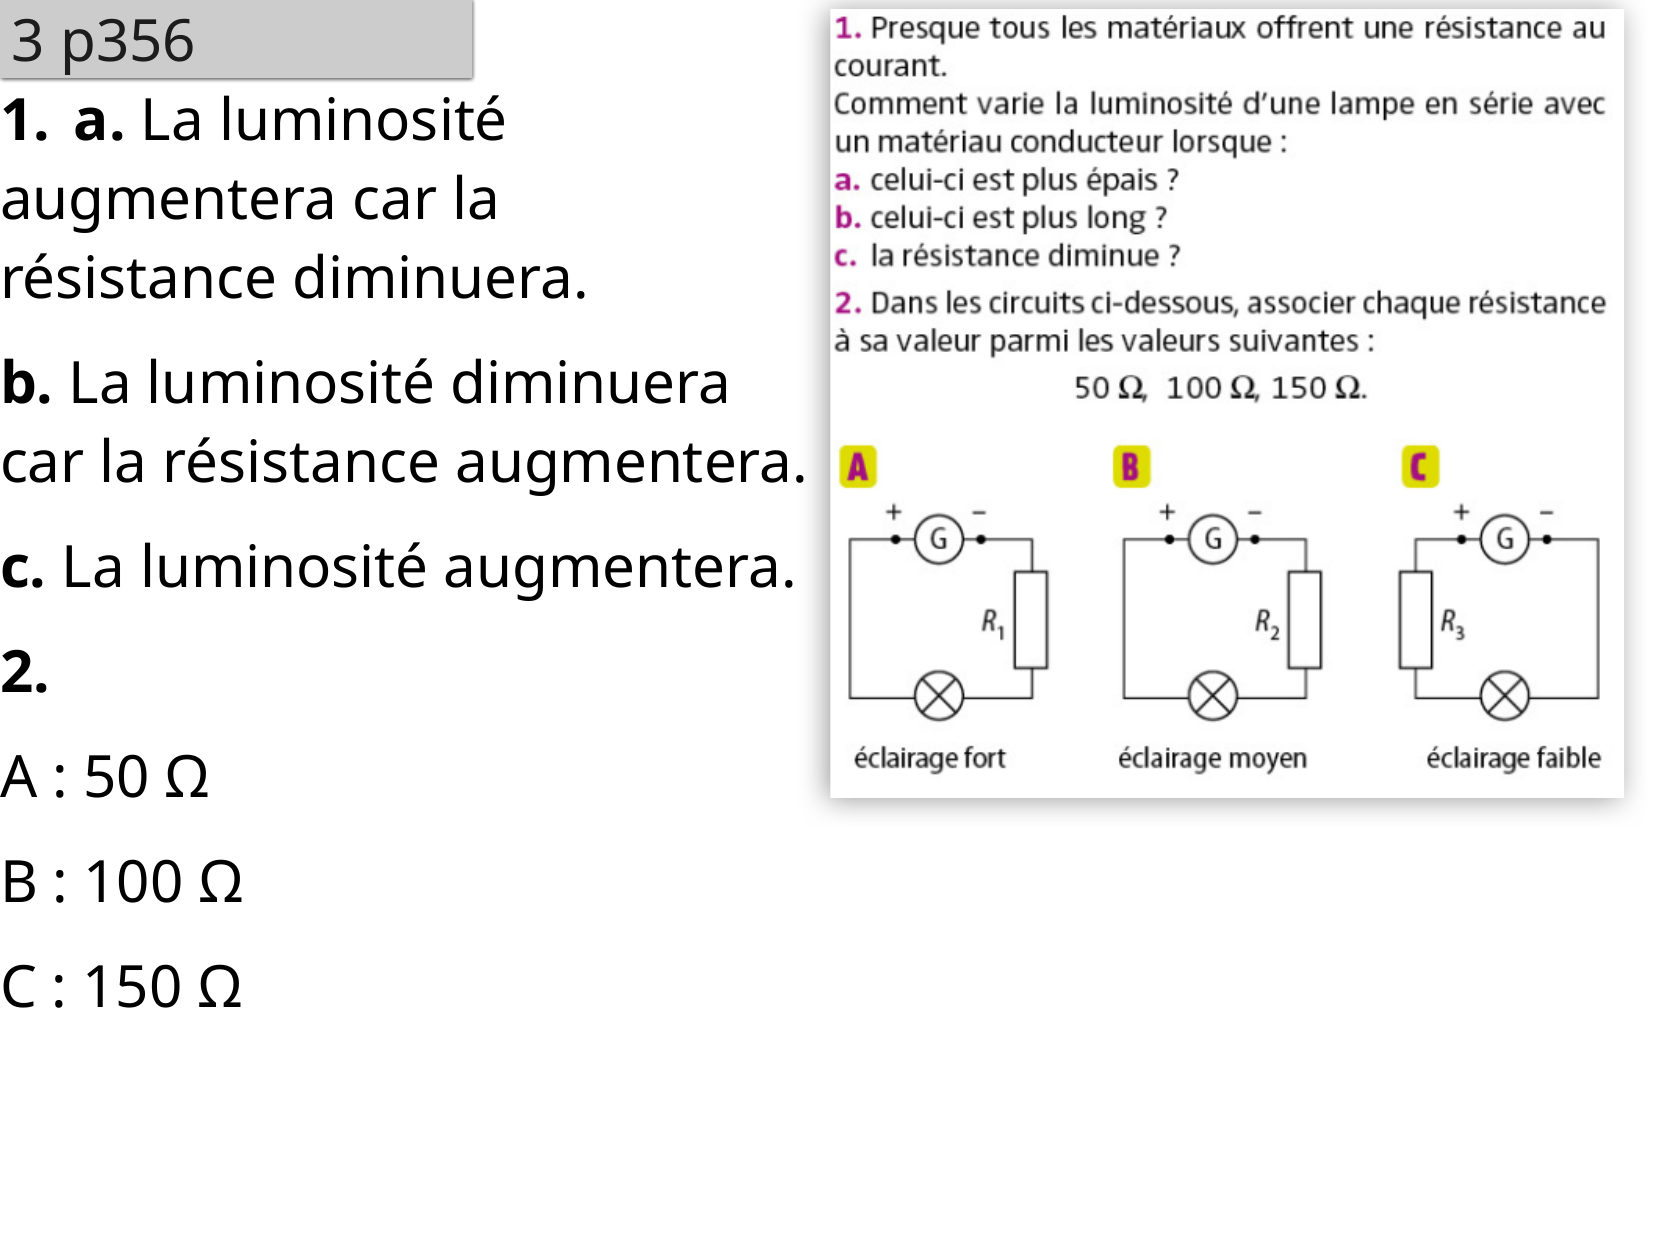

# 3 p356
1.	a. La luminosité
augmentera car la
résistance diminuera.
b. La luminosité diminuera
car la résistance augmentera.
c. La luminosité augmentera.
2.
A : 50 Ω
B : 100 Ω
C : 150 Ω